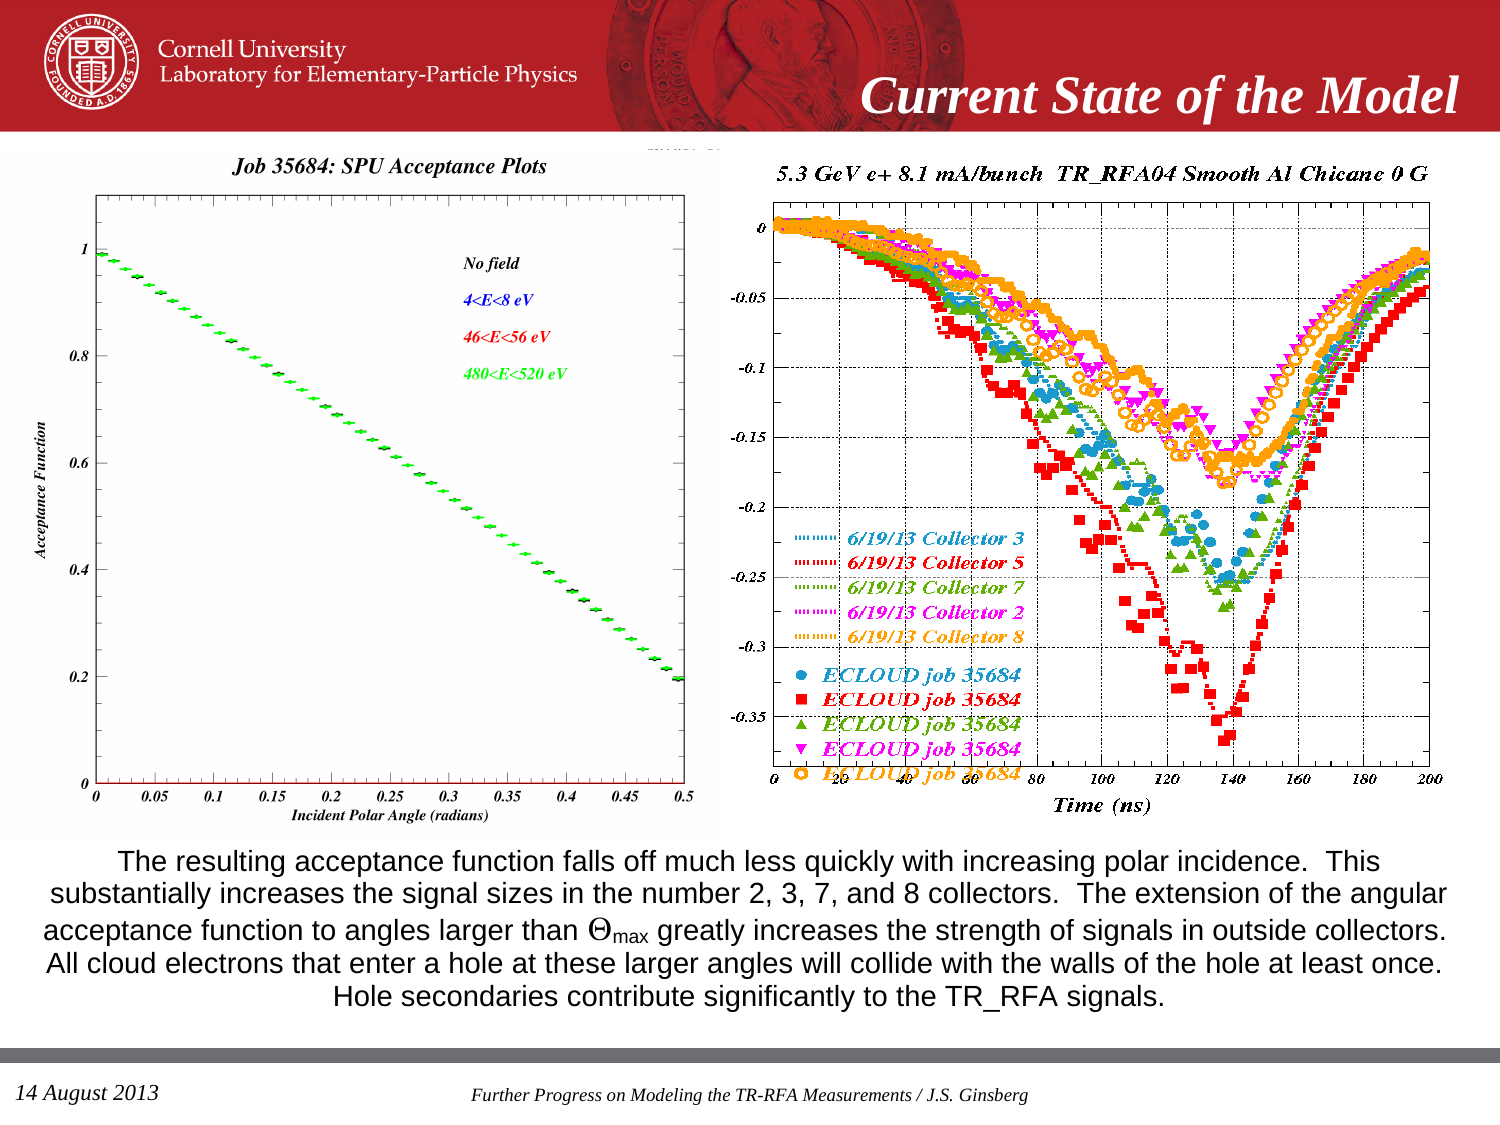

# Current State of the Model
The resulting acceptance function falls off much less quickly with increasing polar incidence. This substantially increases the signal sizes in the number 2, 3, 7, and 8 collectors. The extension of the angular acceptance function to angles larger than Qmax greatly increases the strength of signals in outside collectors. All cloud electrons that enter a hole at these larger angles will collide with the walls of the hole at least once. Hole secondaries contribute significantly to the TR_RFA signals.